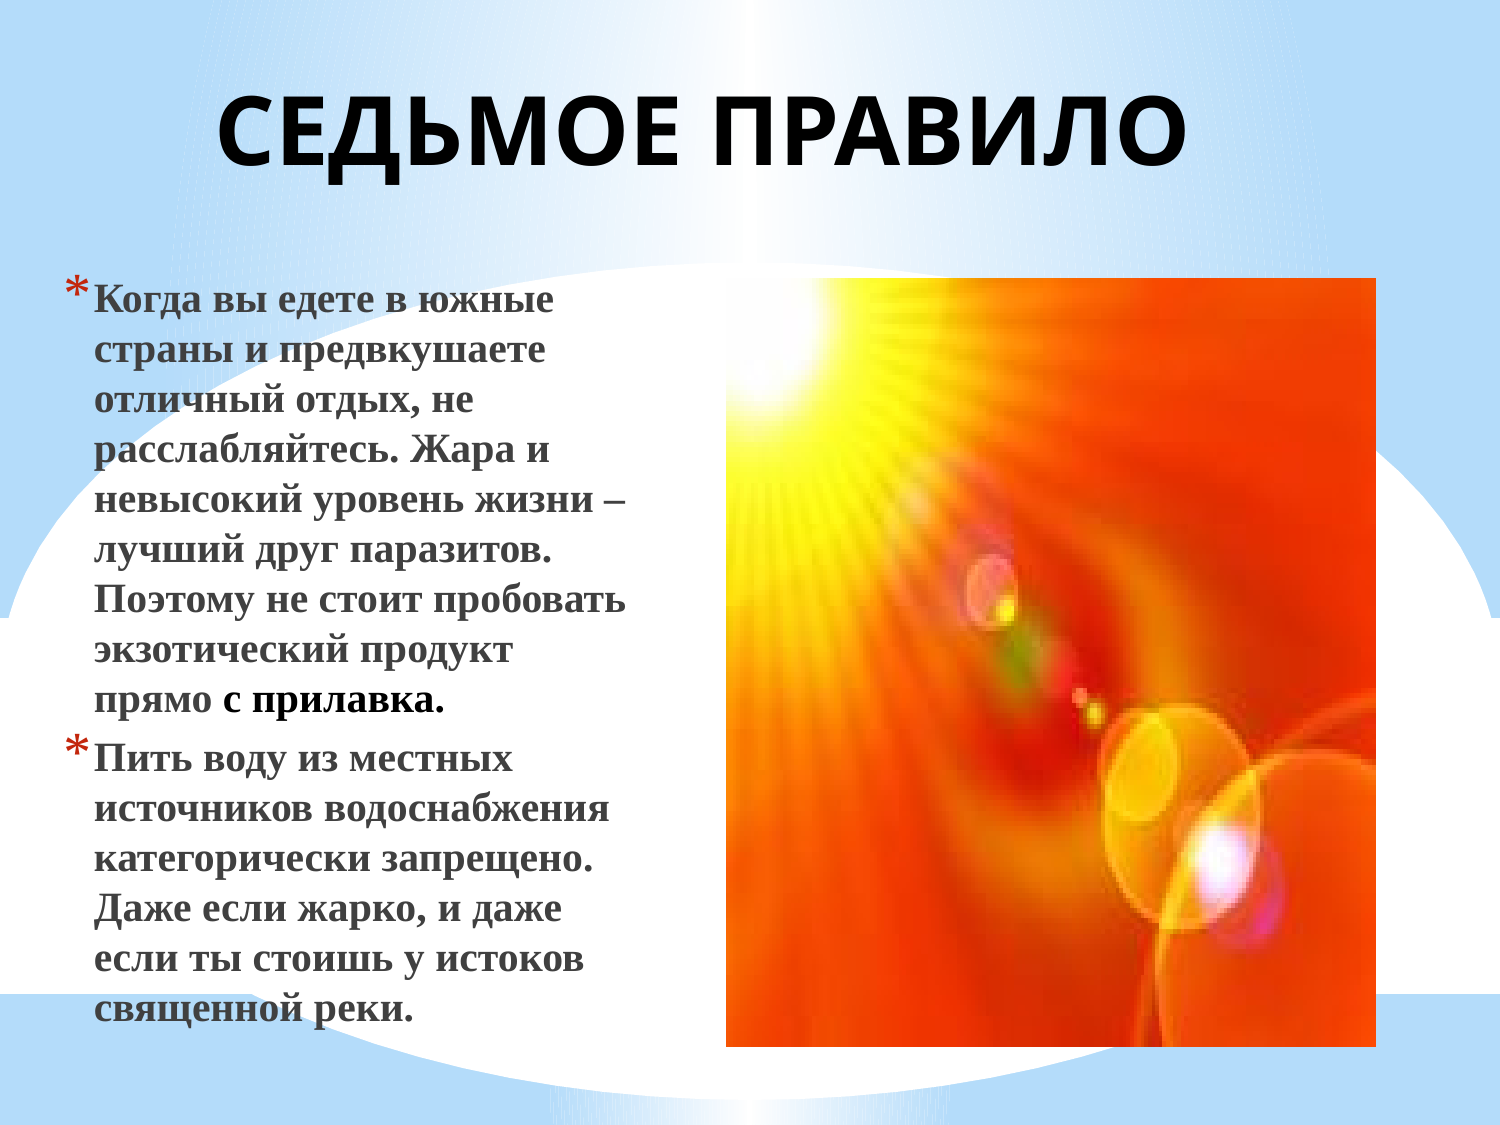

# СЕДЬМОЕ ПРАВИЛО
Когда вы едете в южные страны и предвкушаете отличный отдых, не расслабляйтесь. Жара и невысокий уровень жизни – лучший друг паразитов. Поэтому не стоит пробовать экзотический продукт прямо с прилавка.
Пить воду из местных источников водоснабжения категорически запрещено. Даже если жарко, и даже если ты стоишь у истоков священной реки.